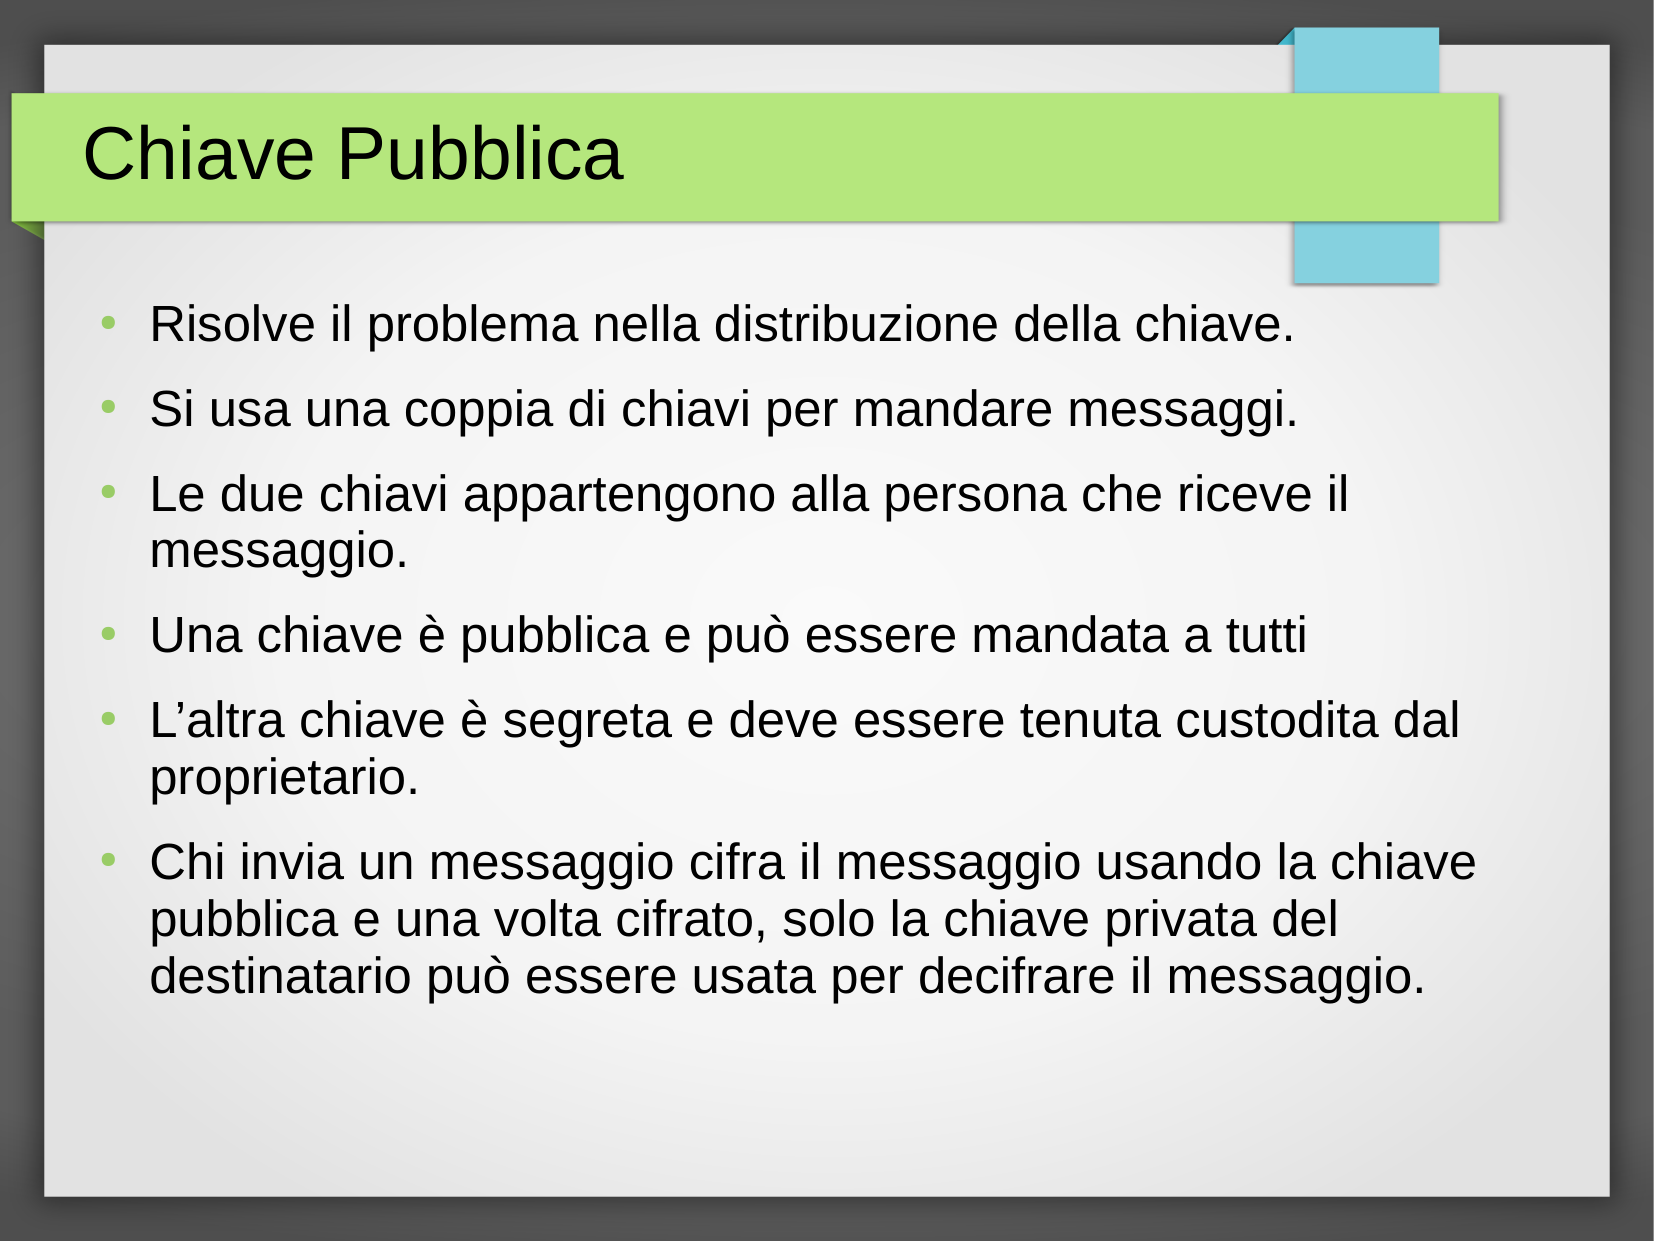

# Chiave Pubblica
Risolve il problema nella distribuzione della chiave.
Si usa una coppia di chiavi per mandare messaggi.
Le due chiavi appartengono alla persona che riceve il messaggio.
Una chiave è pubblica e può essere mandata a tutti
L’altra chiave è segreta e deve essere tenuta custodita dal proprietario.
Chi invia un messaggio cifra il messaggio usando la chiave pubblica e una volta cifrato, solo la chiave privata del destinatario può essere usata per decifrare il messaggio.